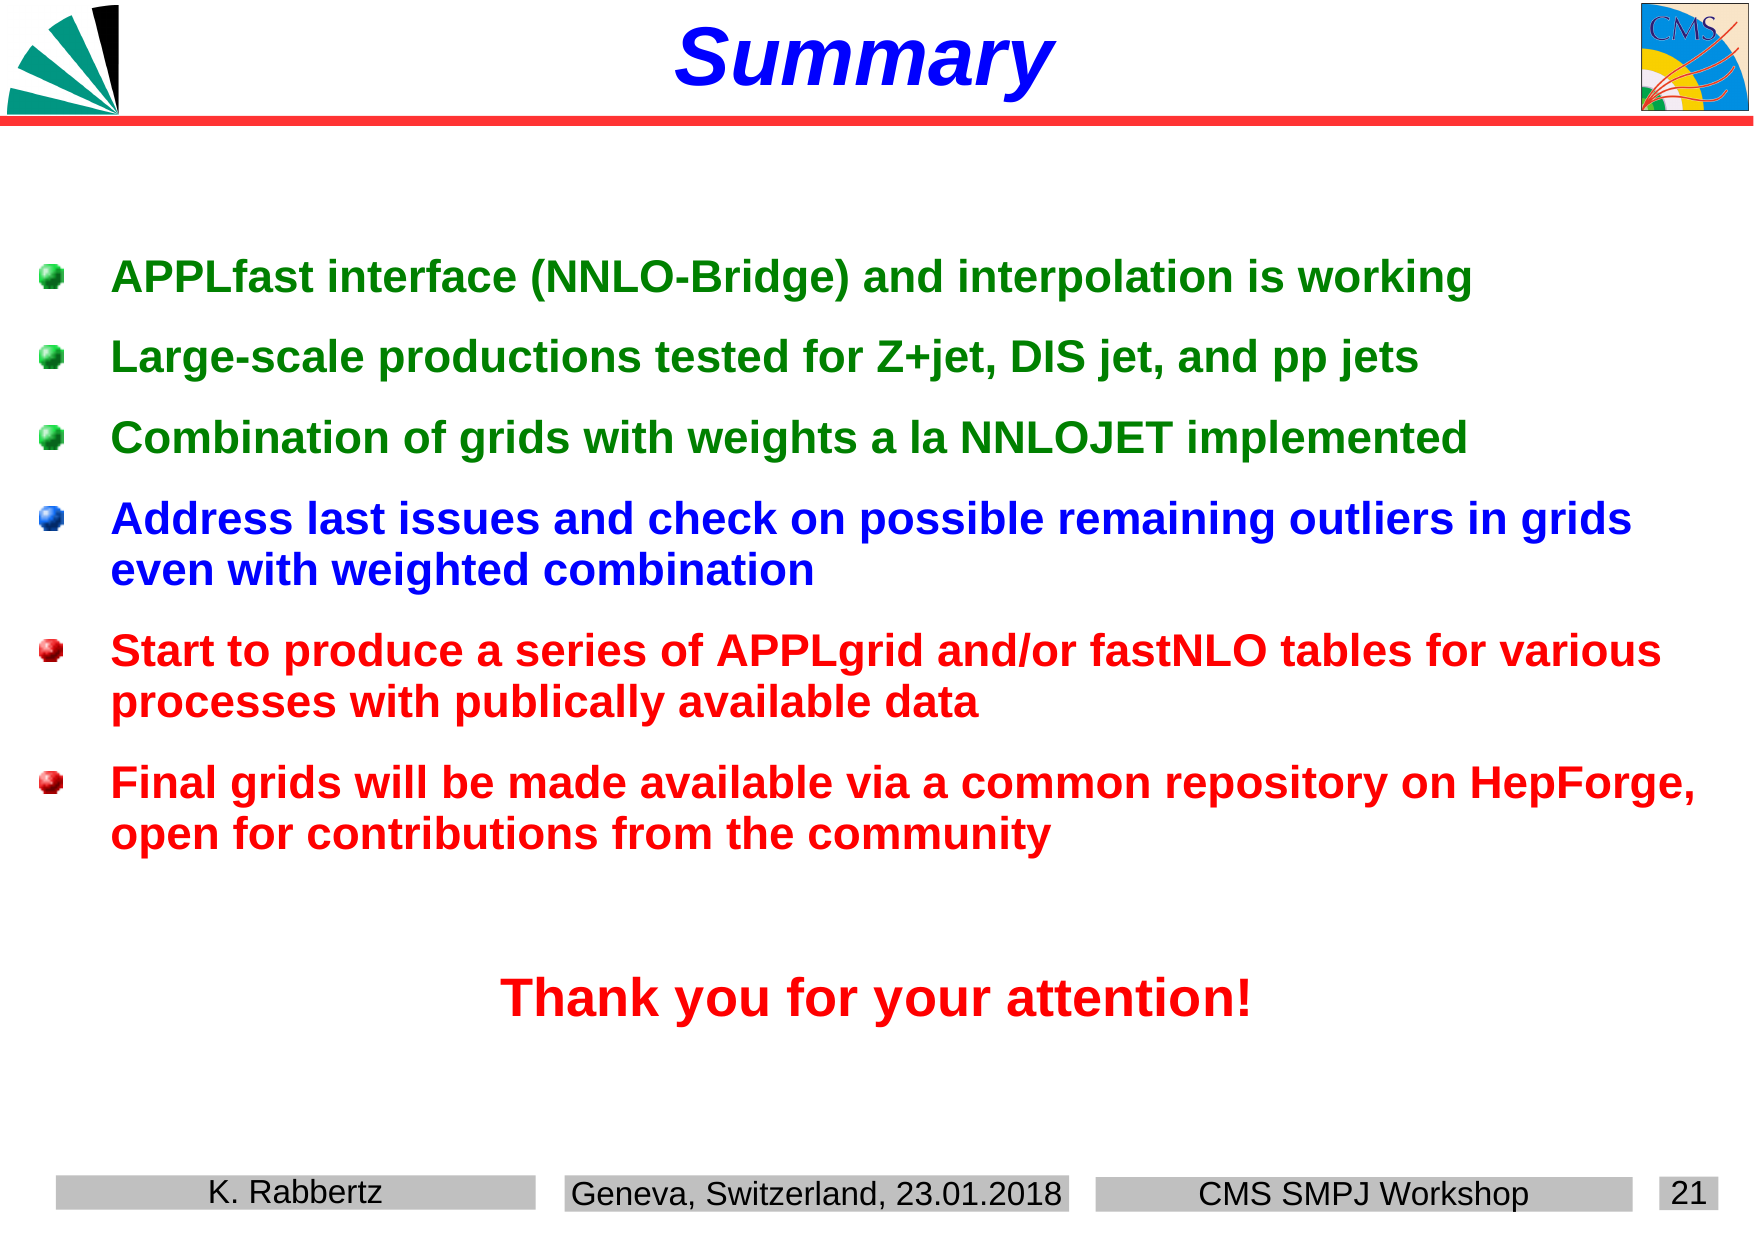

# Summary
APPLfast interface (NNLO-Bridge) and interpolation is working
Large-scale productions tested for Z+jet, DIS jet, and pp jets
Combination of grids with weights a la NNLOJET implemented
Address last issues and check on possible remaining outliers in grids even with weighted combination
Start to produce a series of APPLgrid and/or fastNLO tables for various processes with publically available data
Final grids will be made available via a common repository on HepForge, open for contributions from the community
Thank you for your attention!